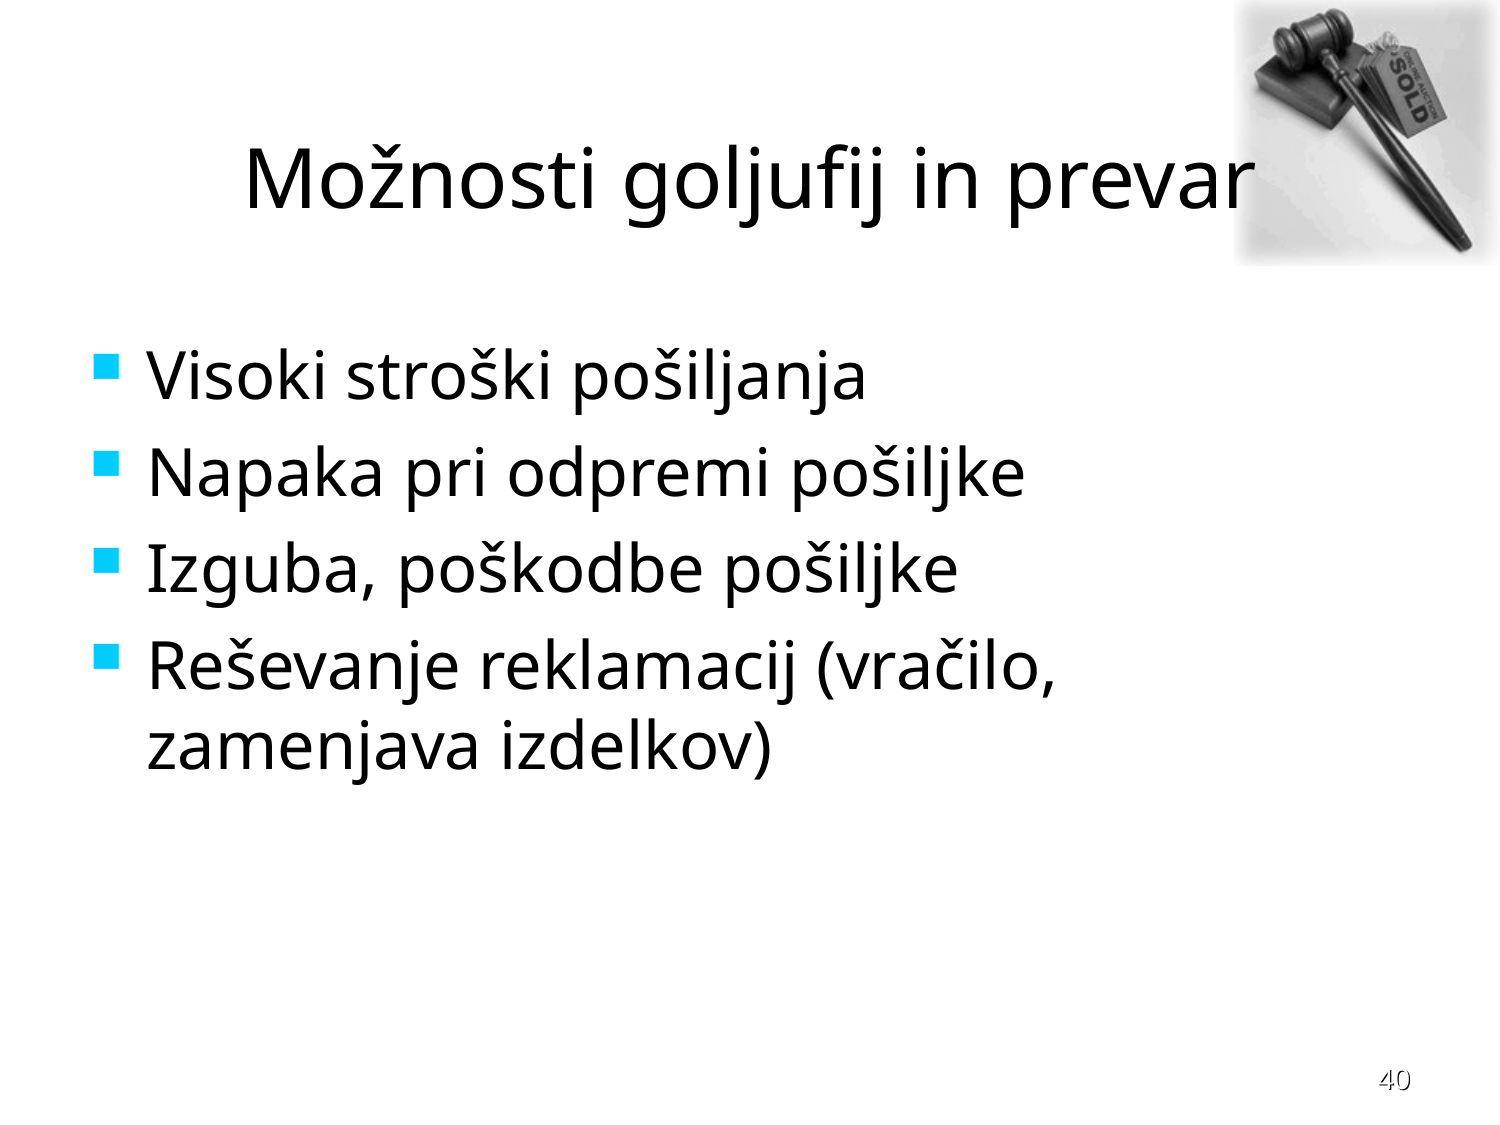

# Možnosti goljufij in prevar
Visoki stroški pošiljanja
Napaka pri odpremi pošiljke
Izguba, poškodbe pošiljke
Reševanje reklamacij (vračilo, zamenjava izdelkov)